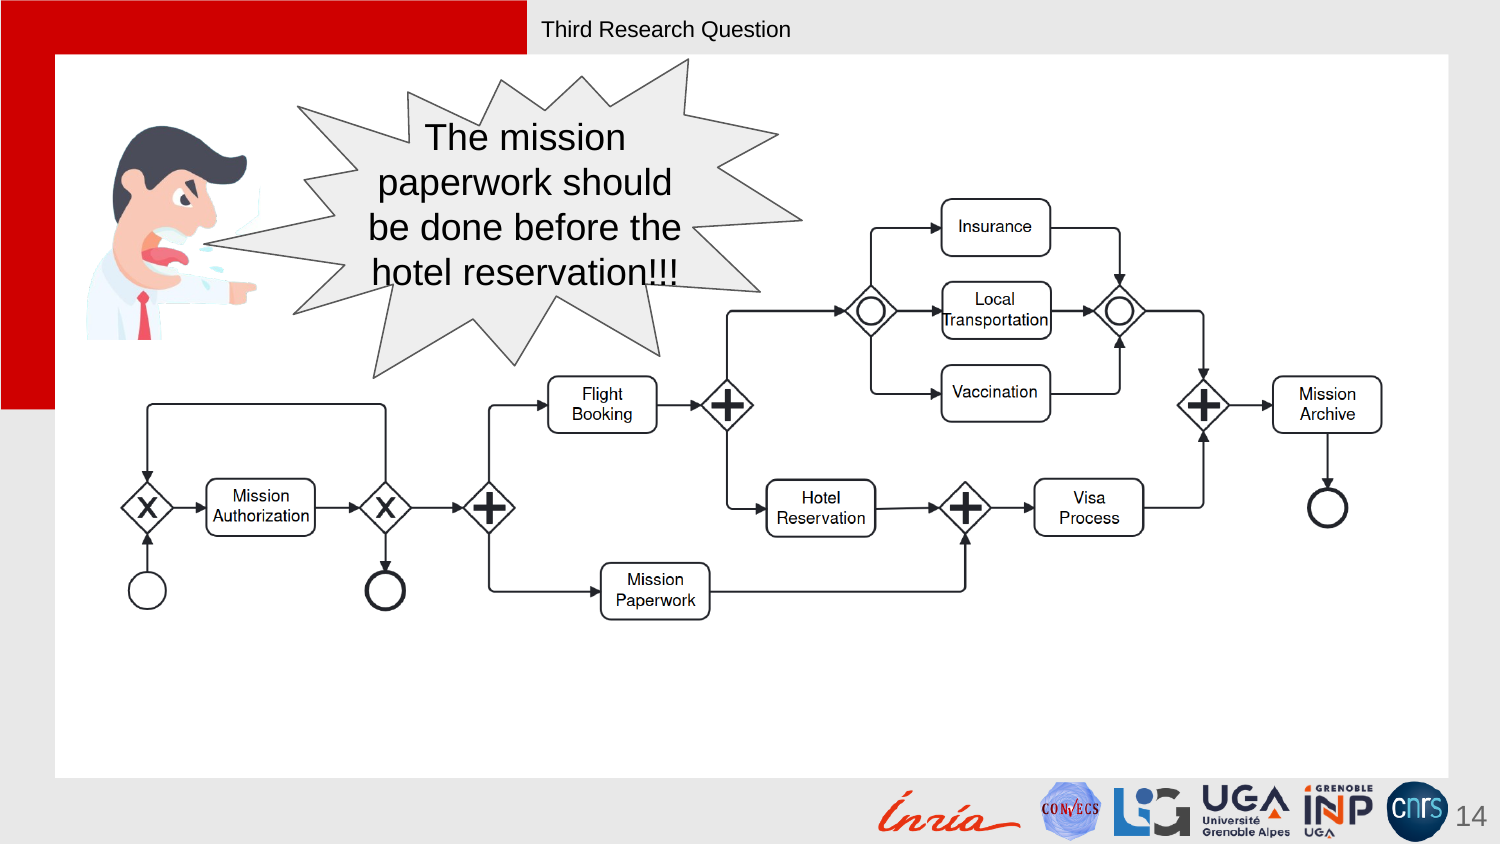

# Third Research Question
The mission paperwork should
be done before the hotel reservation!!!
14